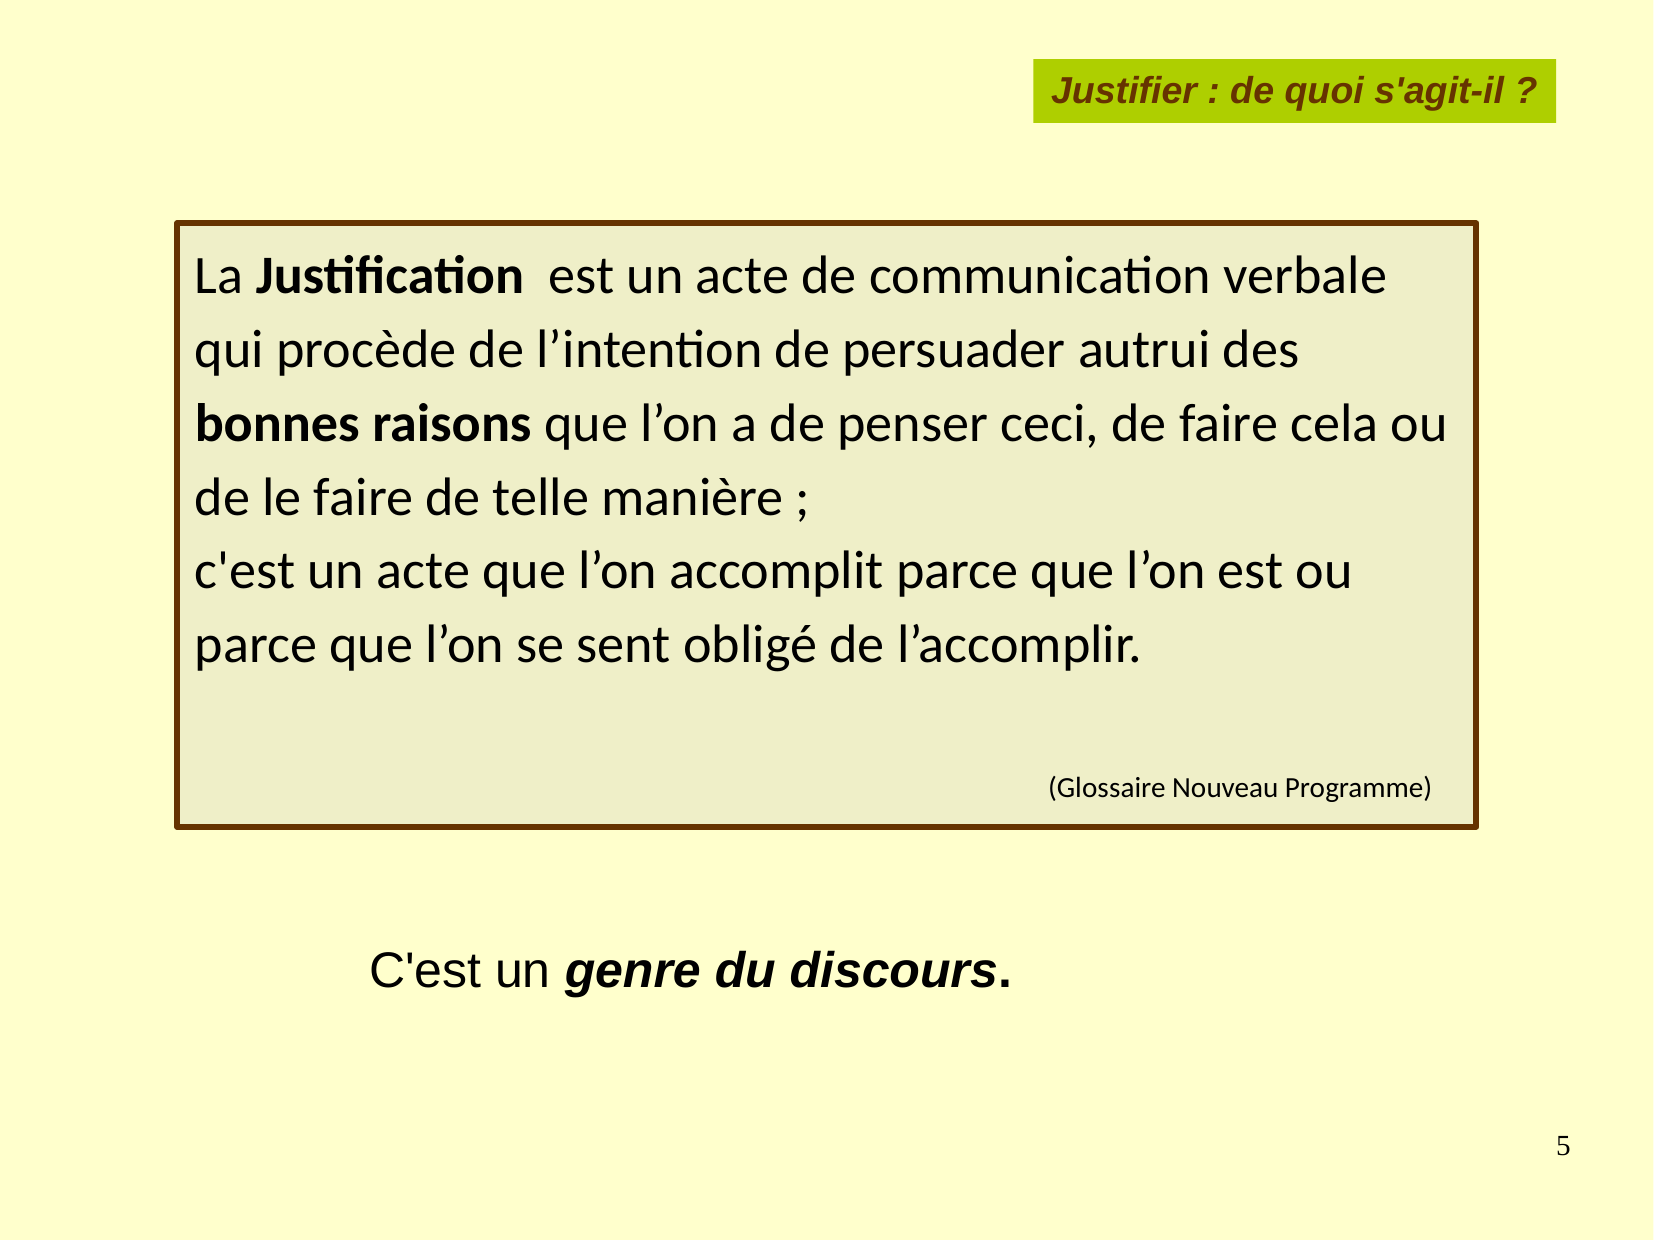

Justifier : de quoi s'agit-il ?
La Justification  est un acte de communication verbale qui procède de l’intention de persuader autrui des bonnes raisons que l’on a de penser ceci, de faire cela ou de le faire de telle manière ;
c'est un acte que l’on accomplit parce que l’on est ou parce que l’on se sent obligé de l’accomplir.
(Glossaire Nouveau Programme)
C'est un genre du discours.
5